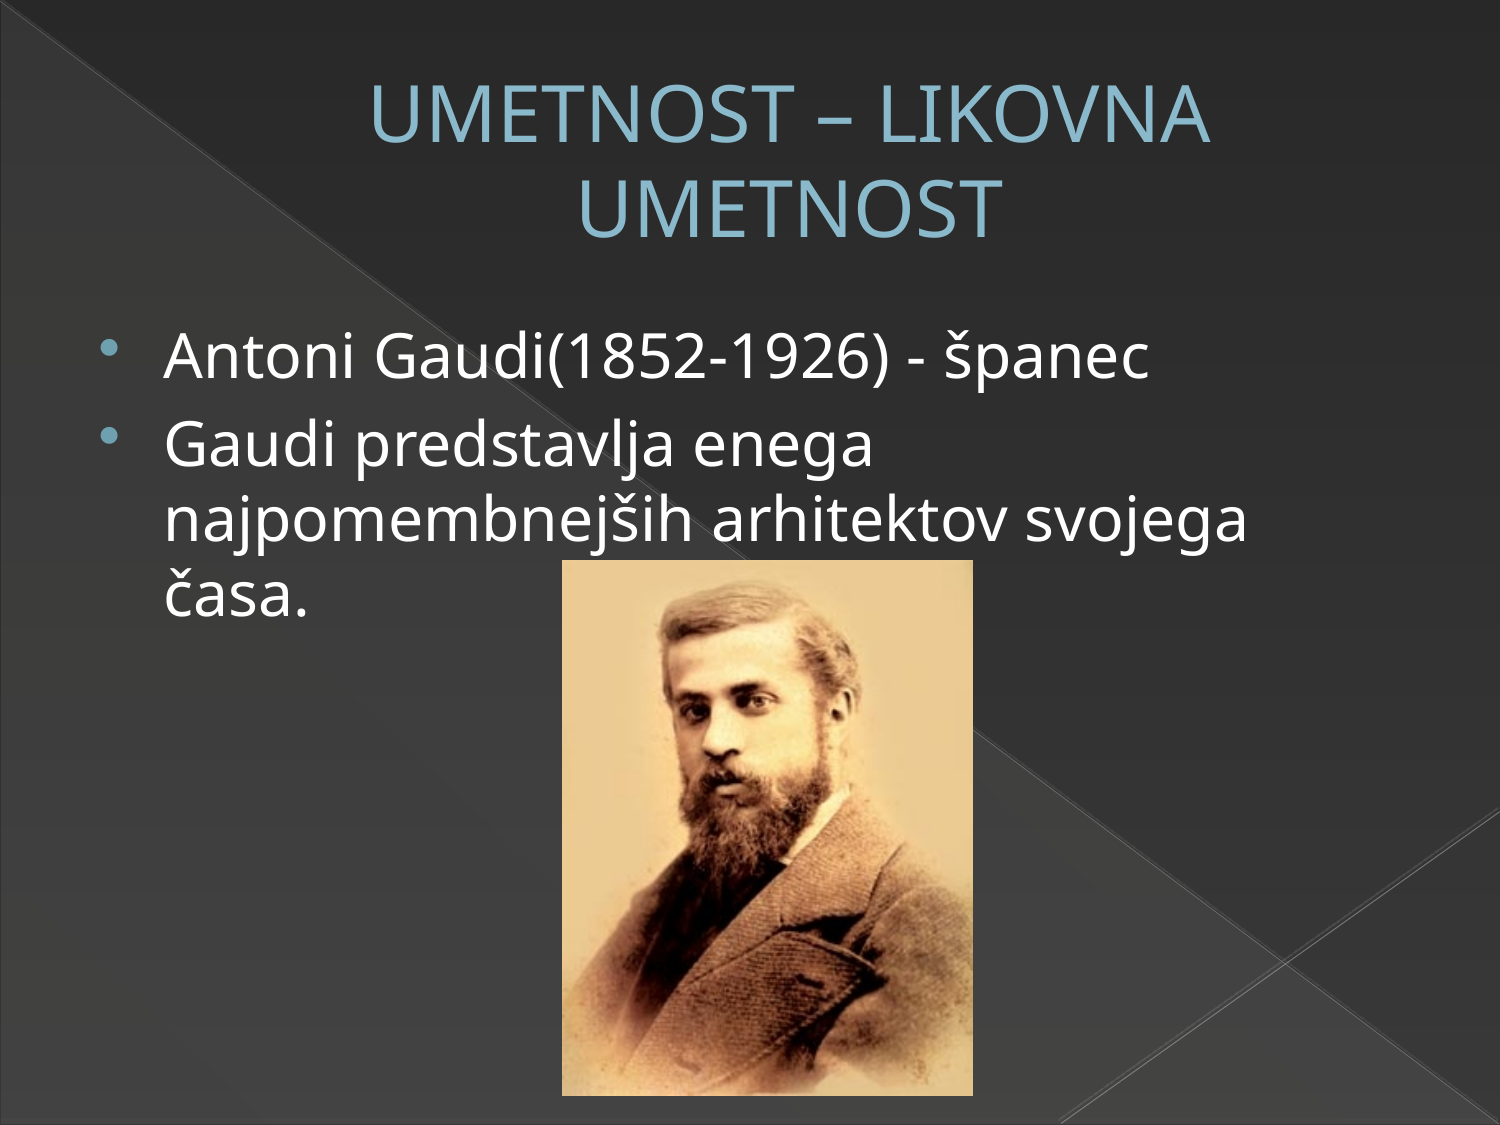

# UMETNOST – LIKOVNA UMETNOST
Antoni Gaudi(1852-1926) - španec
Gaudi predstavlja enega najpomembnejših arhitektov svojega časa.